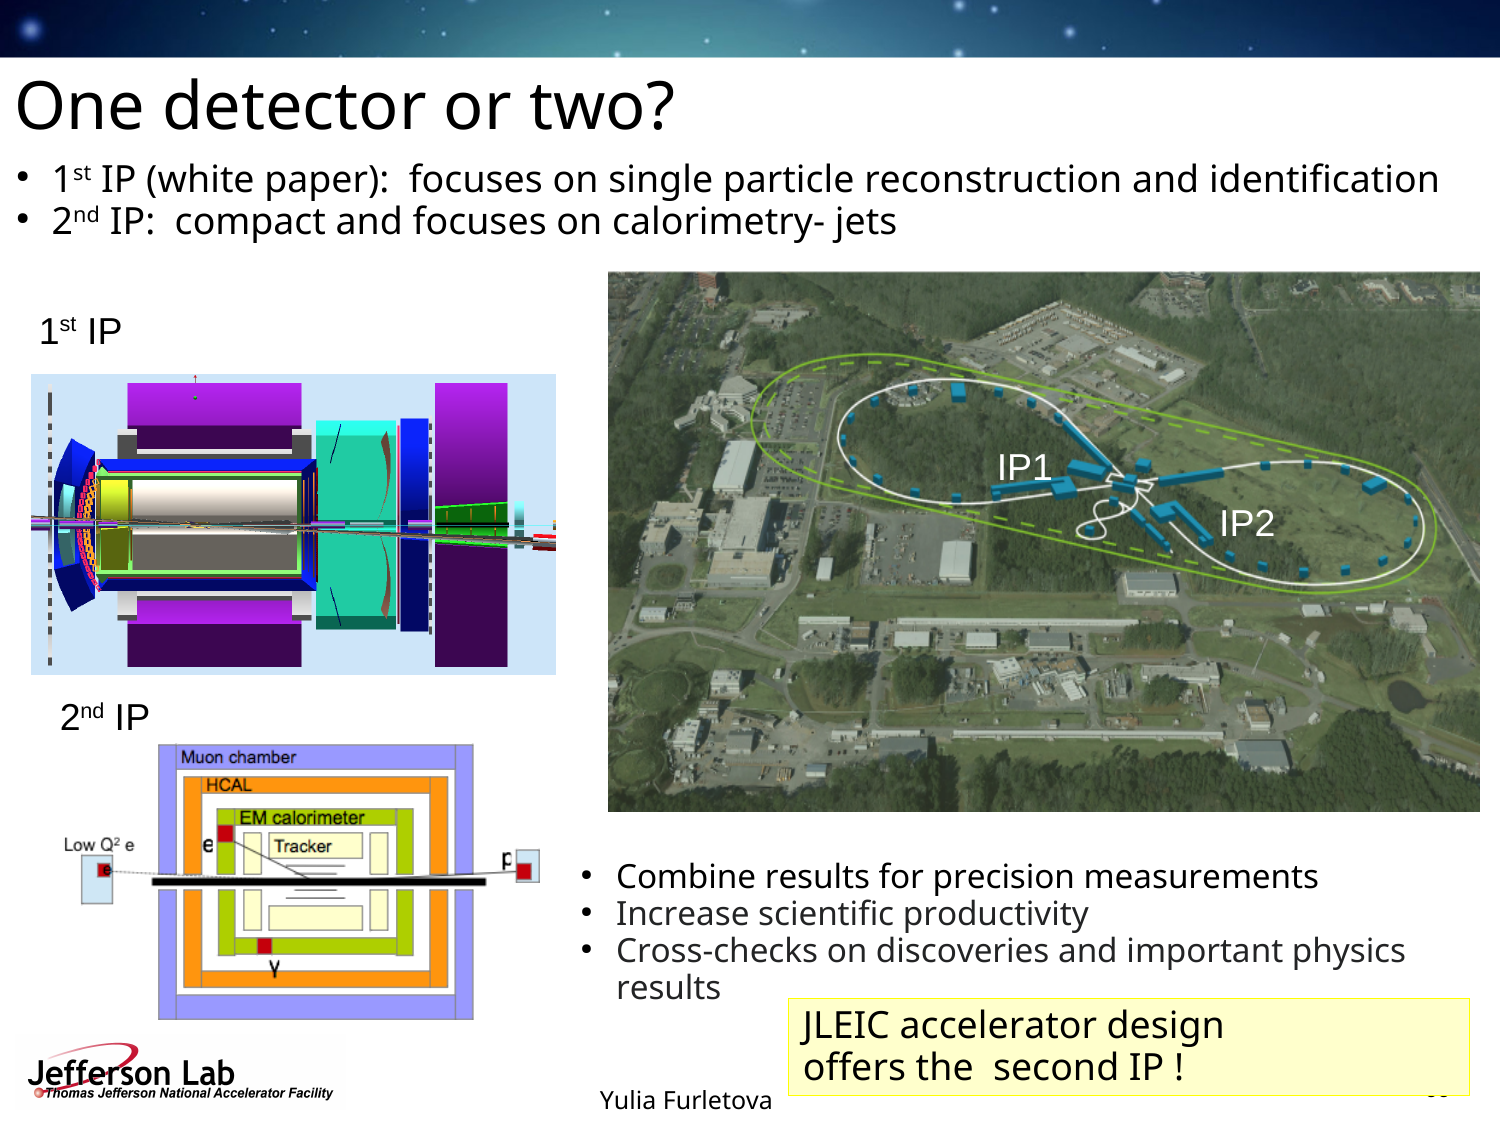

One detector or two?
1st IP (white paper): focuses on single particle reconstruction and identification
2nd IP: compact and focuses on calorimetry- jets
IP1
IP2
1st IP
2nd IP
Combine results for precision measurements
Increase scientific productivity
Cross-checks on discoveries and important physics results
JLEIC accelerator design
offers the second IP !
33
Yulia Furletova